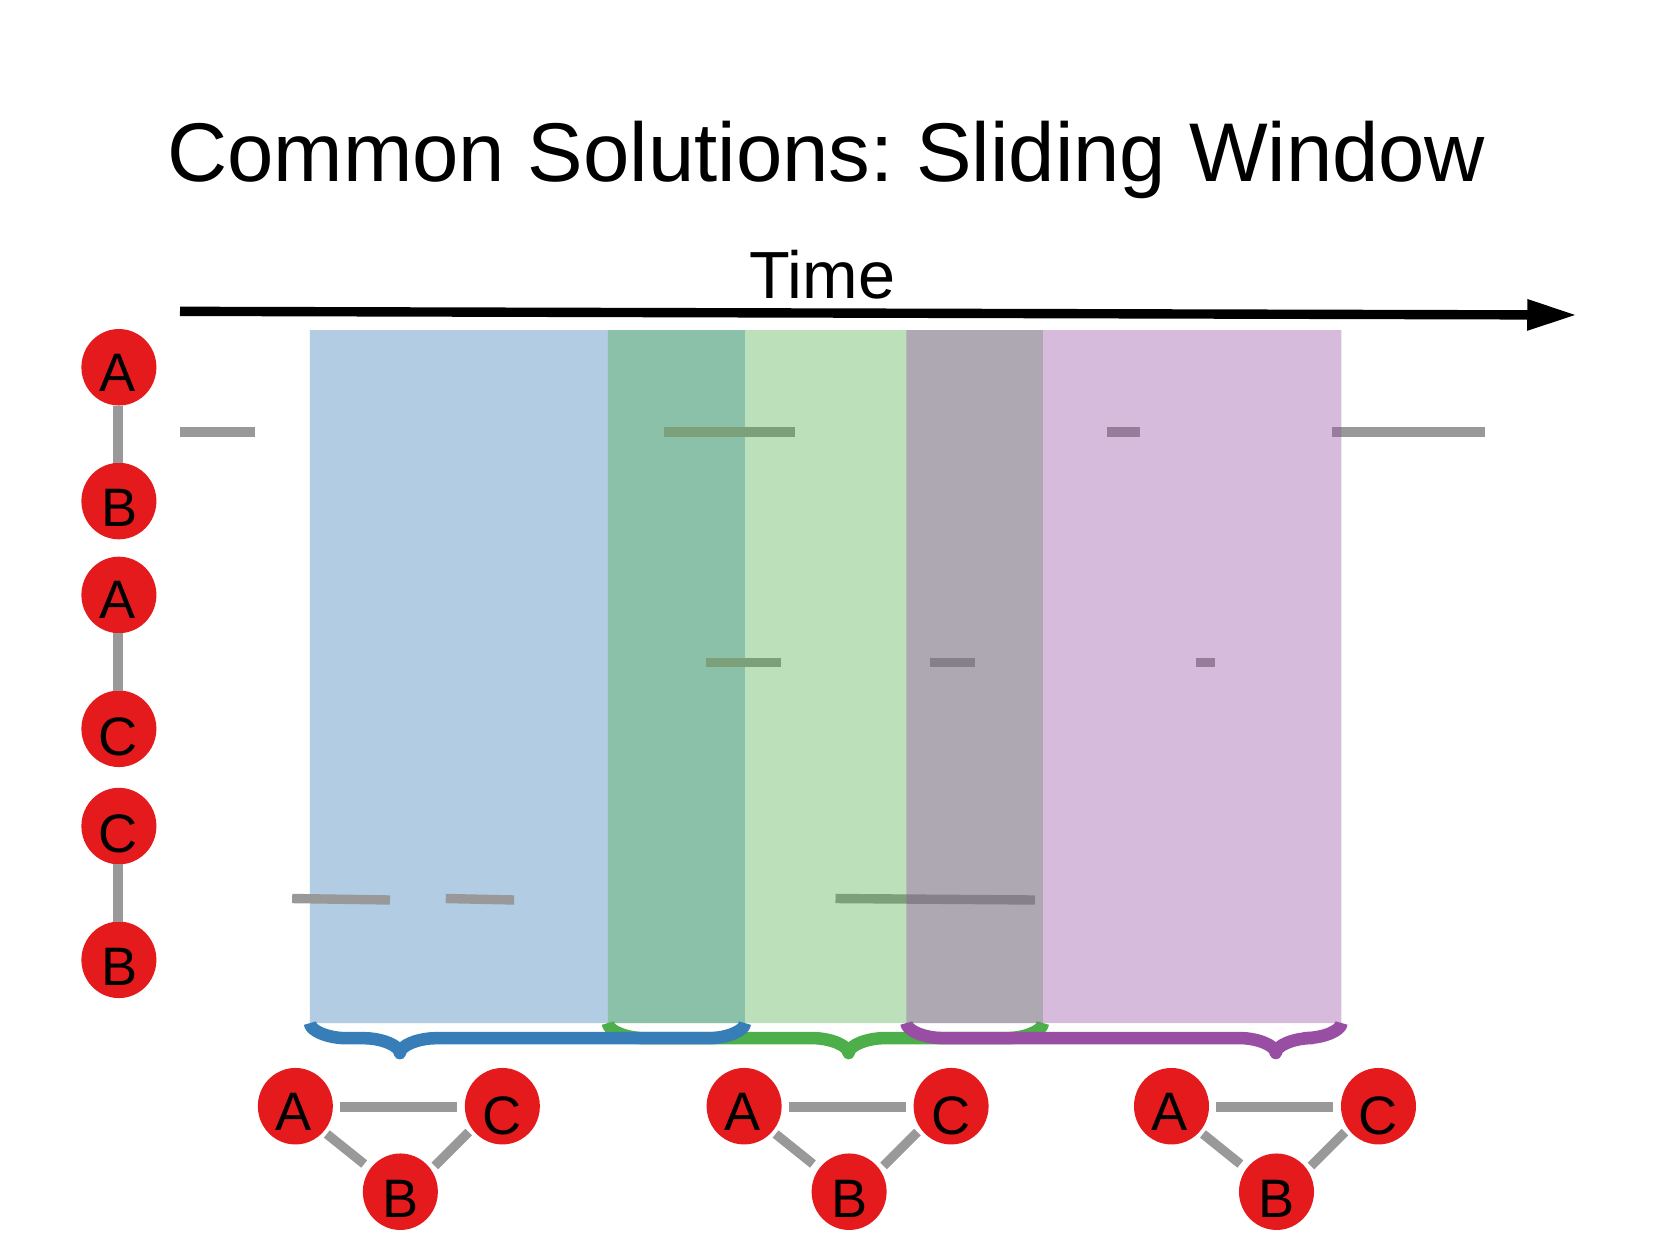

# Common Solutions: Sliding Window
Time
A
B
A
C
C
B
A
C
B
A
C
B
A
C
B